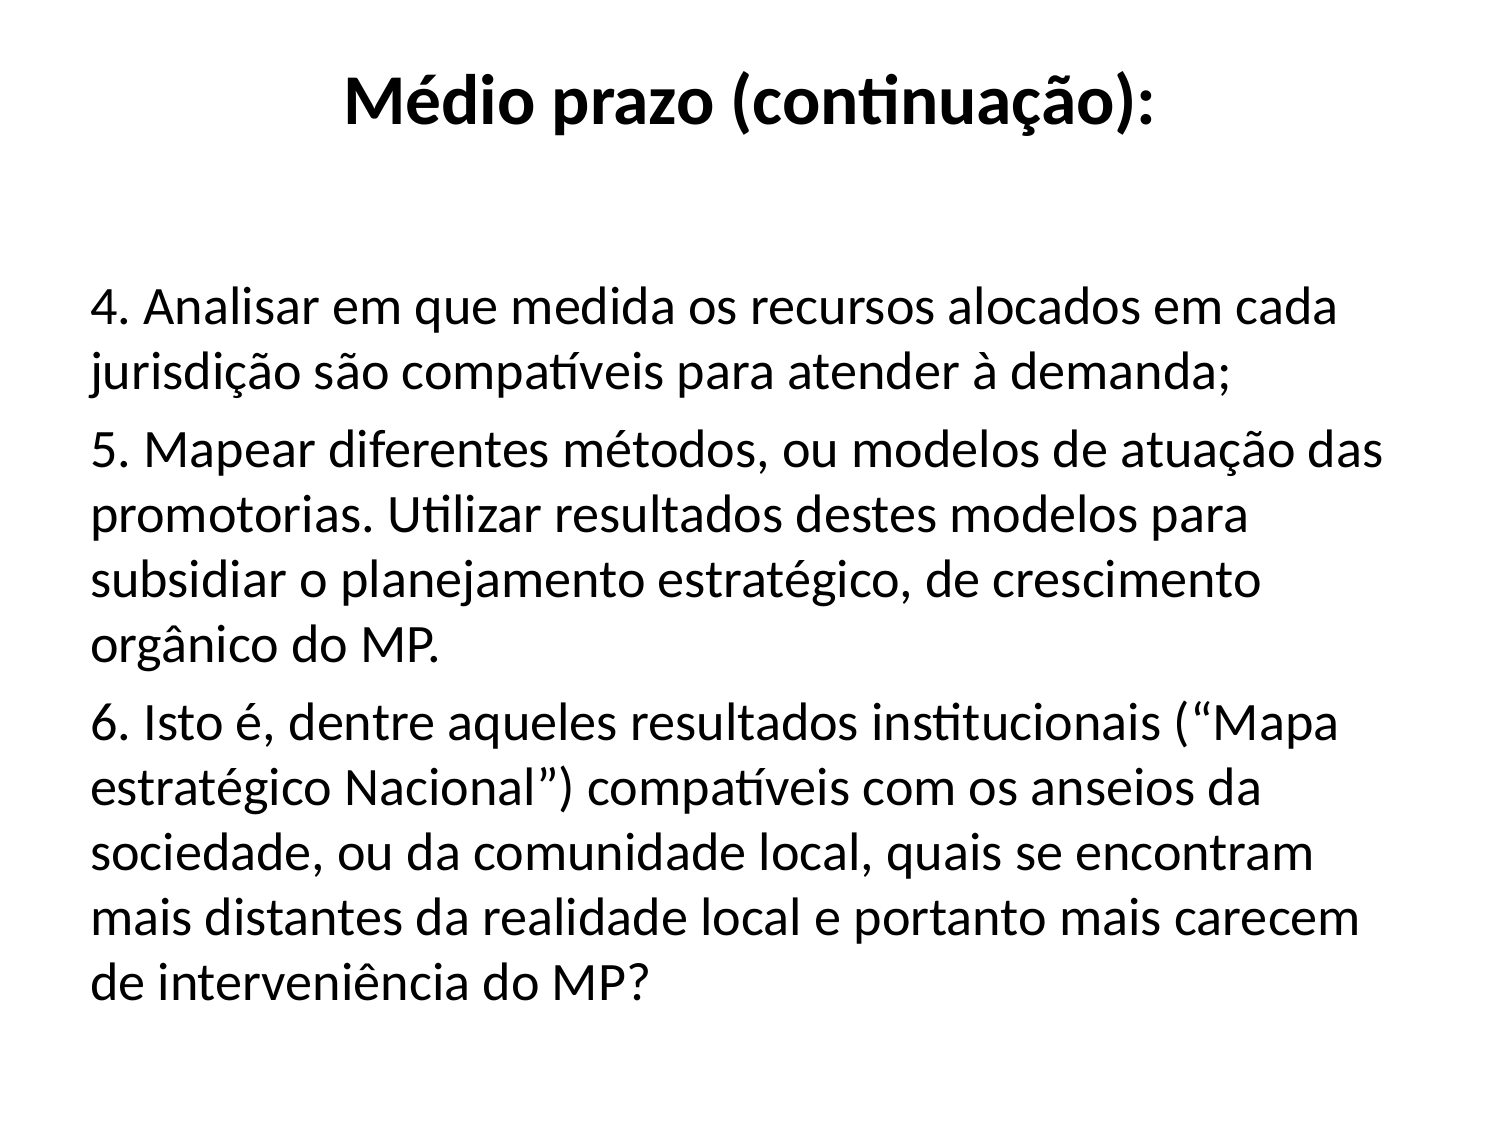

# Médio prazo (continuação):
4. Analisar em que medida os recursos alocados em cada jurisdição são compatíveis para atender à demanda;
5. Mapear diferentes métodos, ou modelos de atuação das promotorias. Utilizar resultados destes modelos para subsidiar o planejamento estratégico, de crescimento orgânico do MP.
6. Isto é, dentre aqueles resultados institucionais (“Mapa estratégico Nacional”) compatíveis com os anseios da sociedade, ou da comunidade local, quais se encontram mais distantes da realidade local e portanto mais carecem de interveniência do MP?